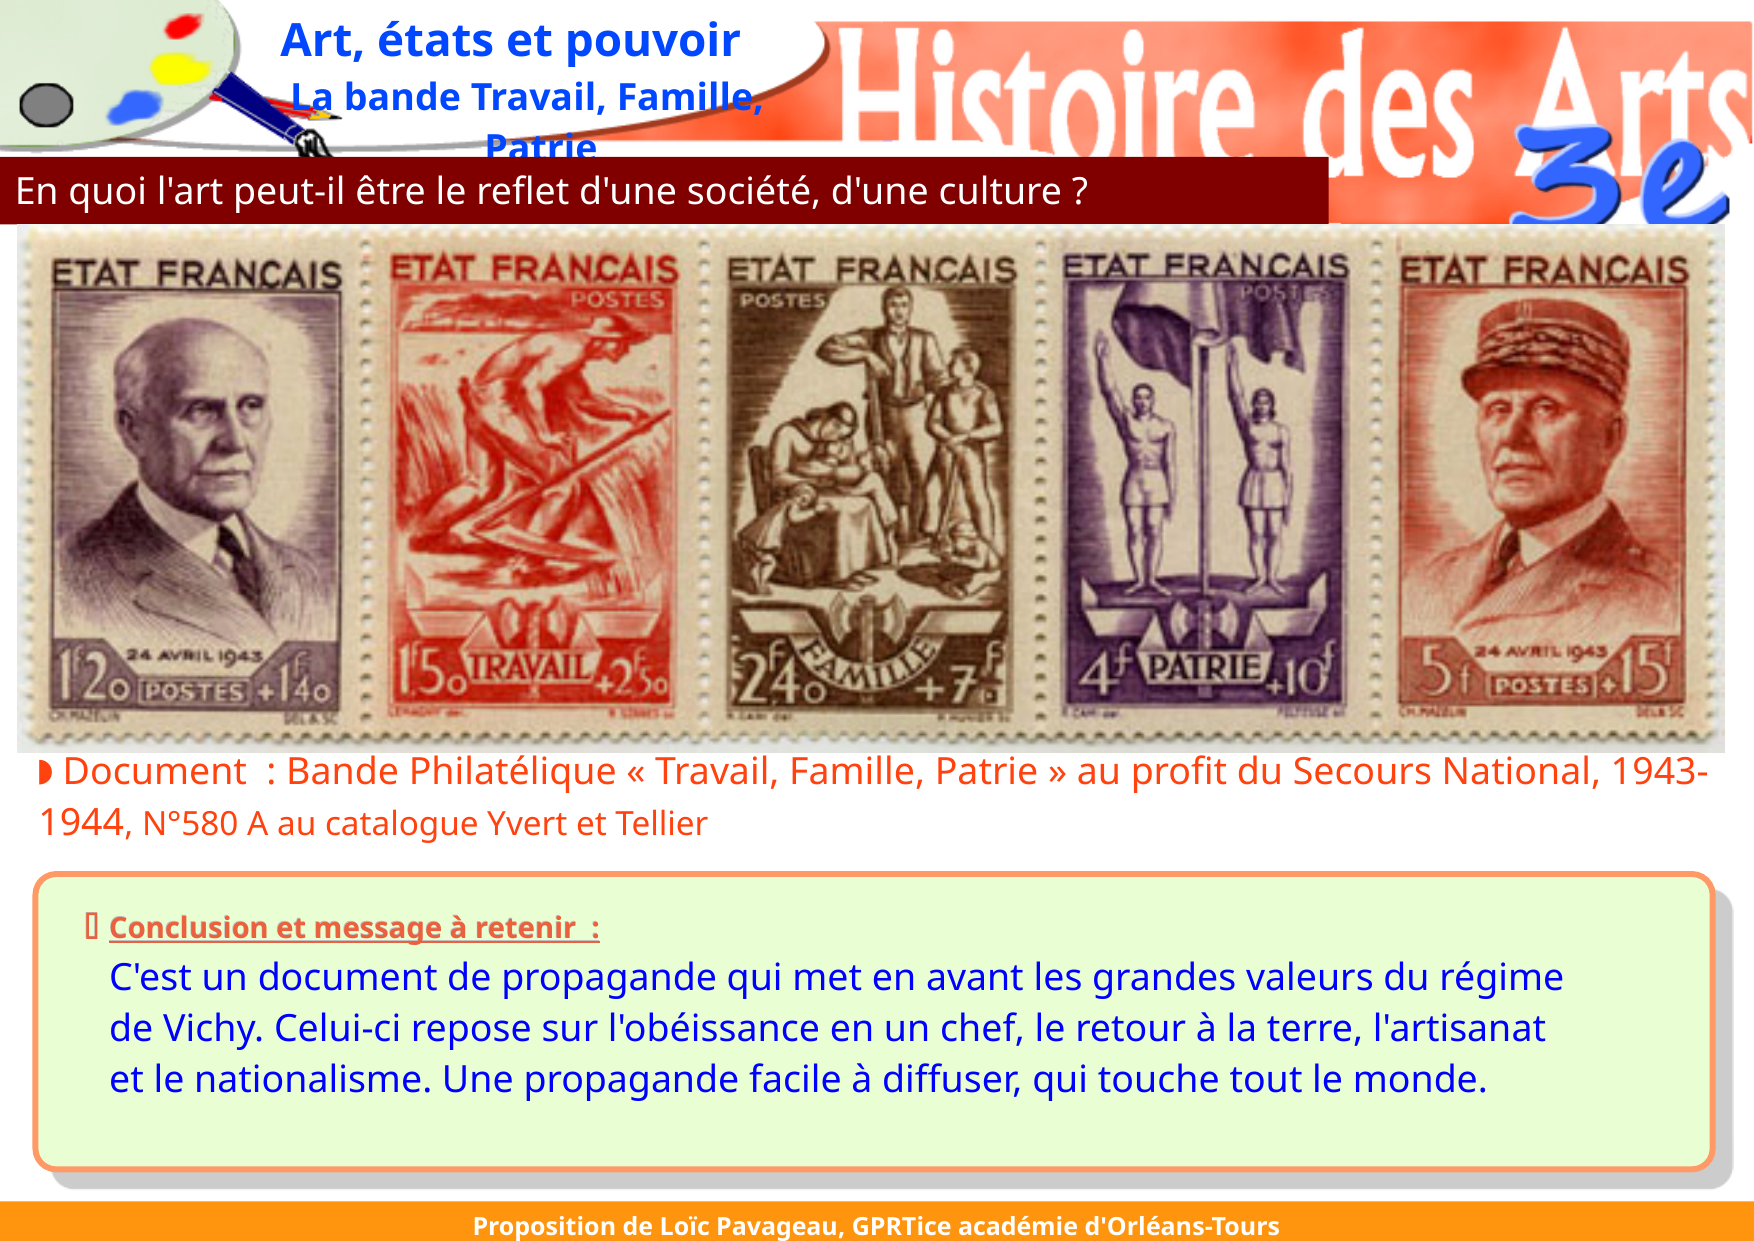

Art, états et pouvoir
 La bande Travail, Famille, Patrie
En quoi l'art peut-il être le reflet d'une société, d'une culture ?
 Document : Bande Philatélique « Travail, Famille, Patrie » au profit du Secours National, 1943-1944, N°580 A au catalogue Yvert et Tellier
 Conclusion et message à retenir  :
C'est un document de propagande qui met en avant les grandes valeurs du régime de Vichy. Celui-ci repose sur l'obéissance en un chef, le retour à la terre, l'artisanat et le nationalisme. Une propagande facile à diffuser, qui touche tout le monde.
Proposition de Loïc Pavageau, GPRTice académie d'Orléans-Tours